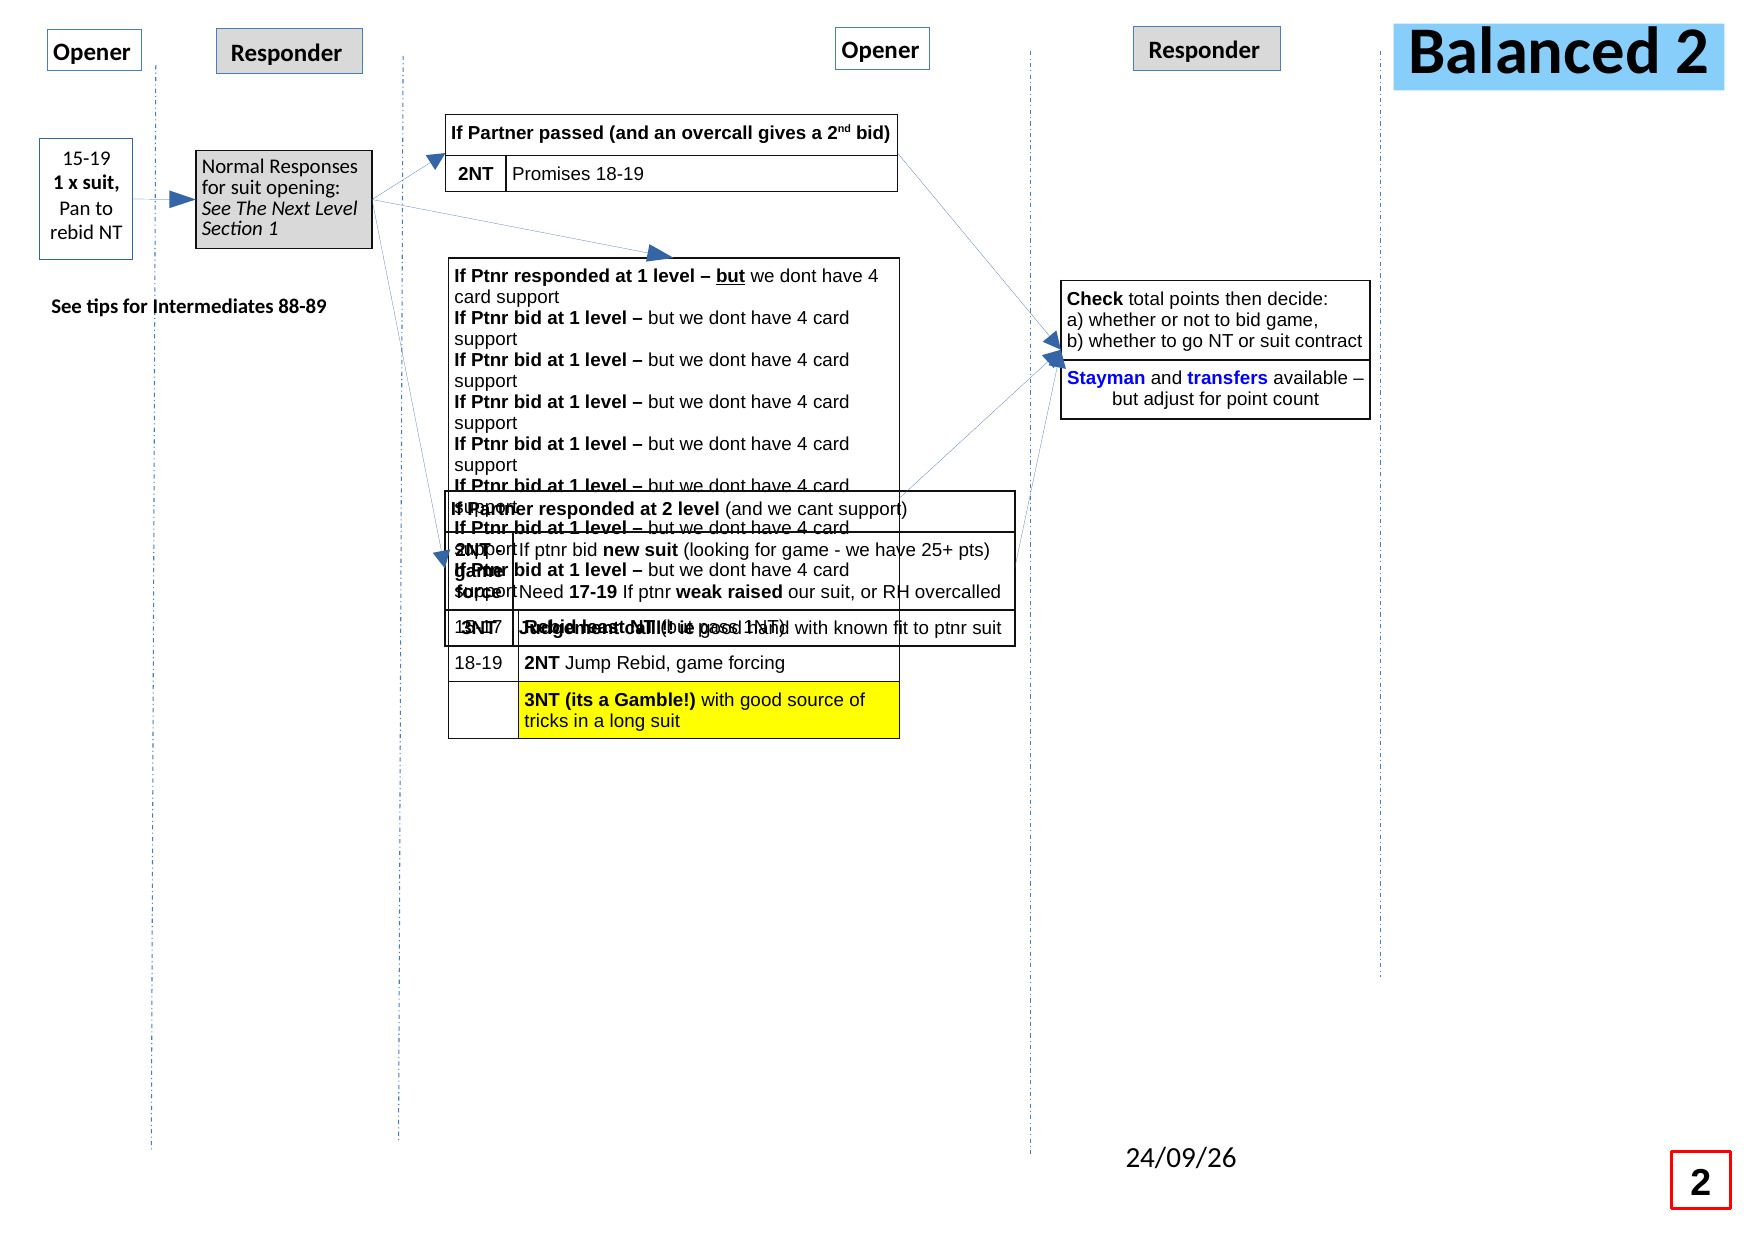

Balanced 2
Responder
Opener
Responder
Opener
| If Partner passed (and an overcall gives a 2nd bid) | |
| --- | --- |
| 2NT | Promises 18-19 |
15-19
1 x suit,
Pan to rebid NT
| Normal Responses for suit opening: See The Next Level Section 1 |
| --- |
| If Ptnr responded at 1 level – but we dont have 4 card support If Ptnr bid at 1 level – but we dont have 4 card support If Ptnr bid at 1 level – but we dont have 4 card support If Ptnr bid at 1 level – but we dont have 4 card support If Ptnr bid at 1 level – but we dont have 4 card support If Ptnr bid at 1 level – but we dont have 4 card support If Ptnr bid at 1 level – but we dont have 4 card support If Ptnr bid at 1 level – but we dont have 4 card support | |
| --- | --- |
| 15-17 | Rebid least NT (but pass 1NT) |
| 18-19 | 2NT Jump Rebid, game forcing |
| | 3NT (its a Gamble!) with good source of tricks in a long suit |
| Check total points then decide: a) whether or not to bid game, b) whether to go NT or suit contract |
| --- |
| Stayman and transfers available – but adjust for point count |
See tips for Intermediates 88-89
| If Partner responded at 2 level (and we cant support) | |
| --- | --- |
| 2NT - game force | If ptnr bid new suit (looking for game - we have 25+ pts) Need 17-19 If ptnr weak raised our suit, or RH overcalled |
| 3NT | Judgement calll!! ie good hand with known fit to ptnr suit |
2